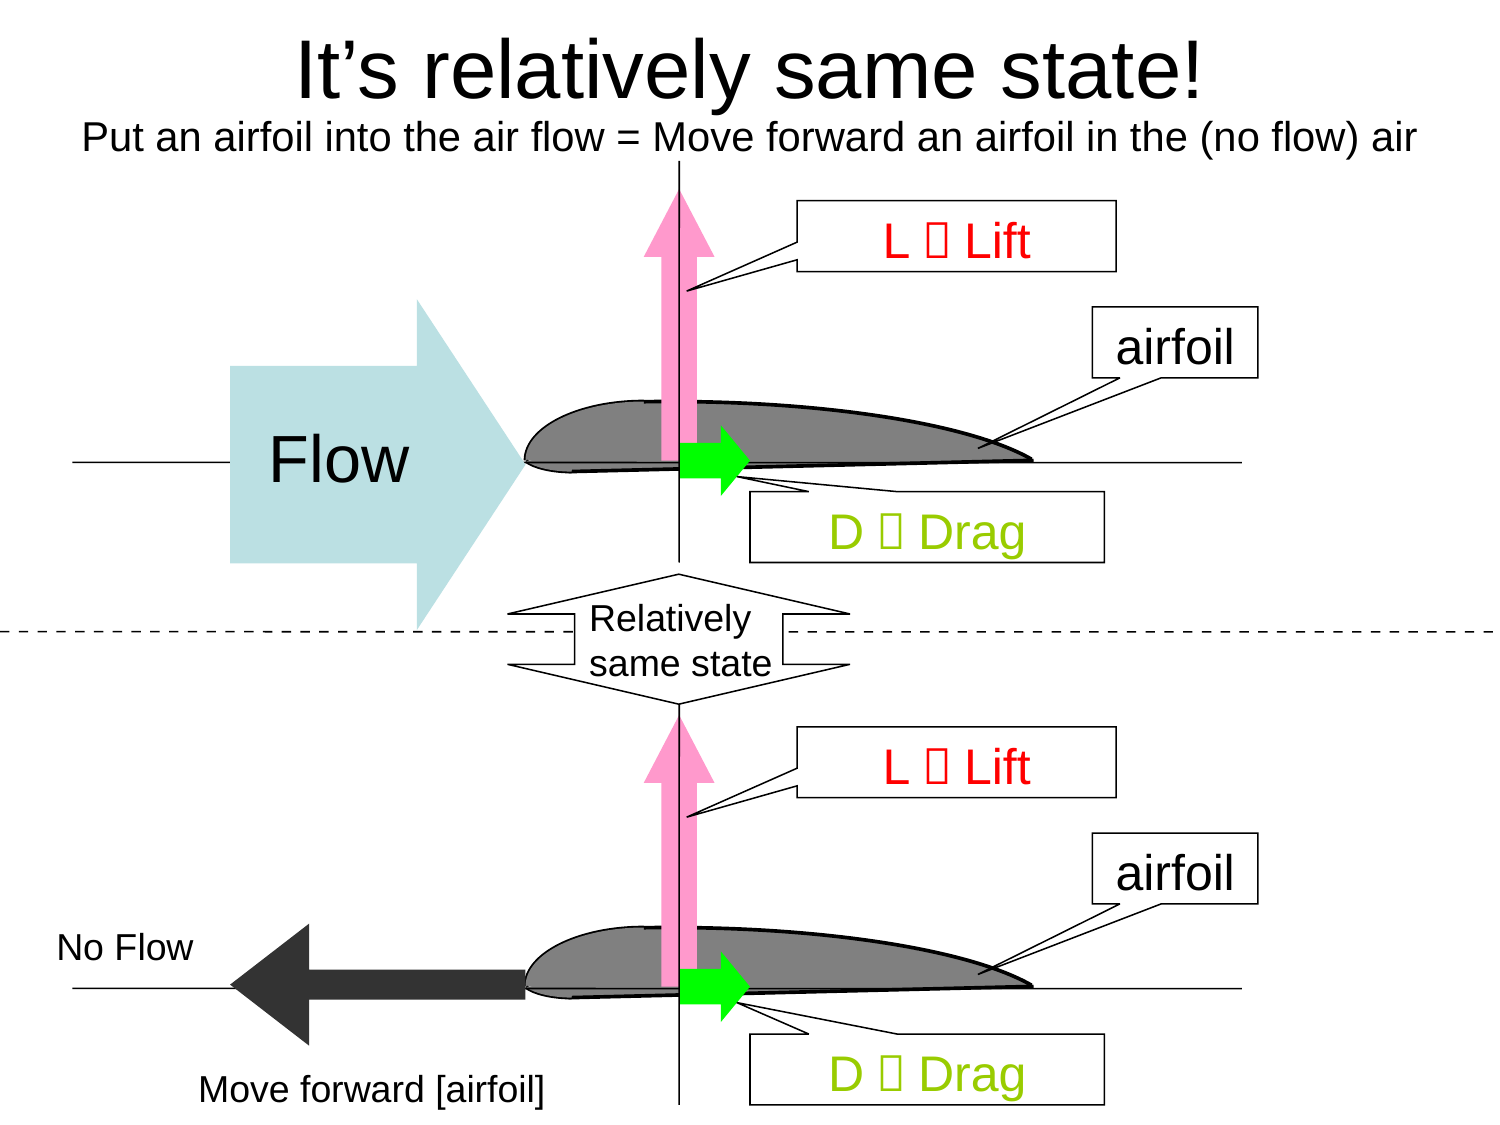

# It’s relatively same state!
Put an airfoil into the air flow = Move forward an airfoil in the (no flow) air
L：Lift
airfoil
Flow
D：Drag
Relatively same state
L：Lift
airfoil
No Flow
D：Drag
Move forward [airfoil]